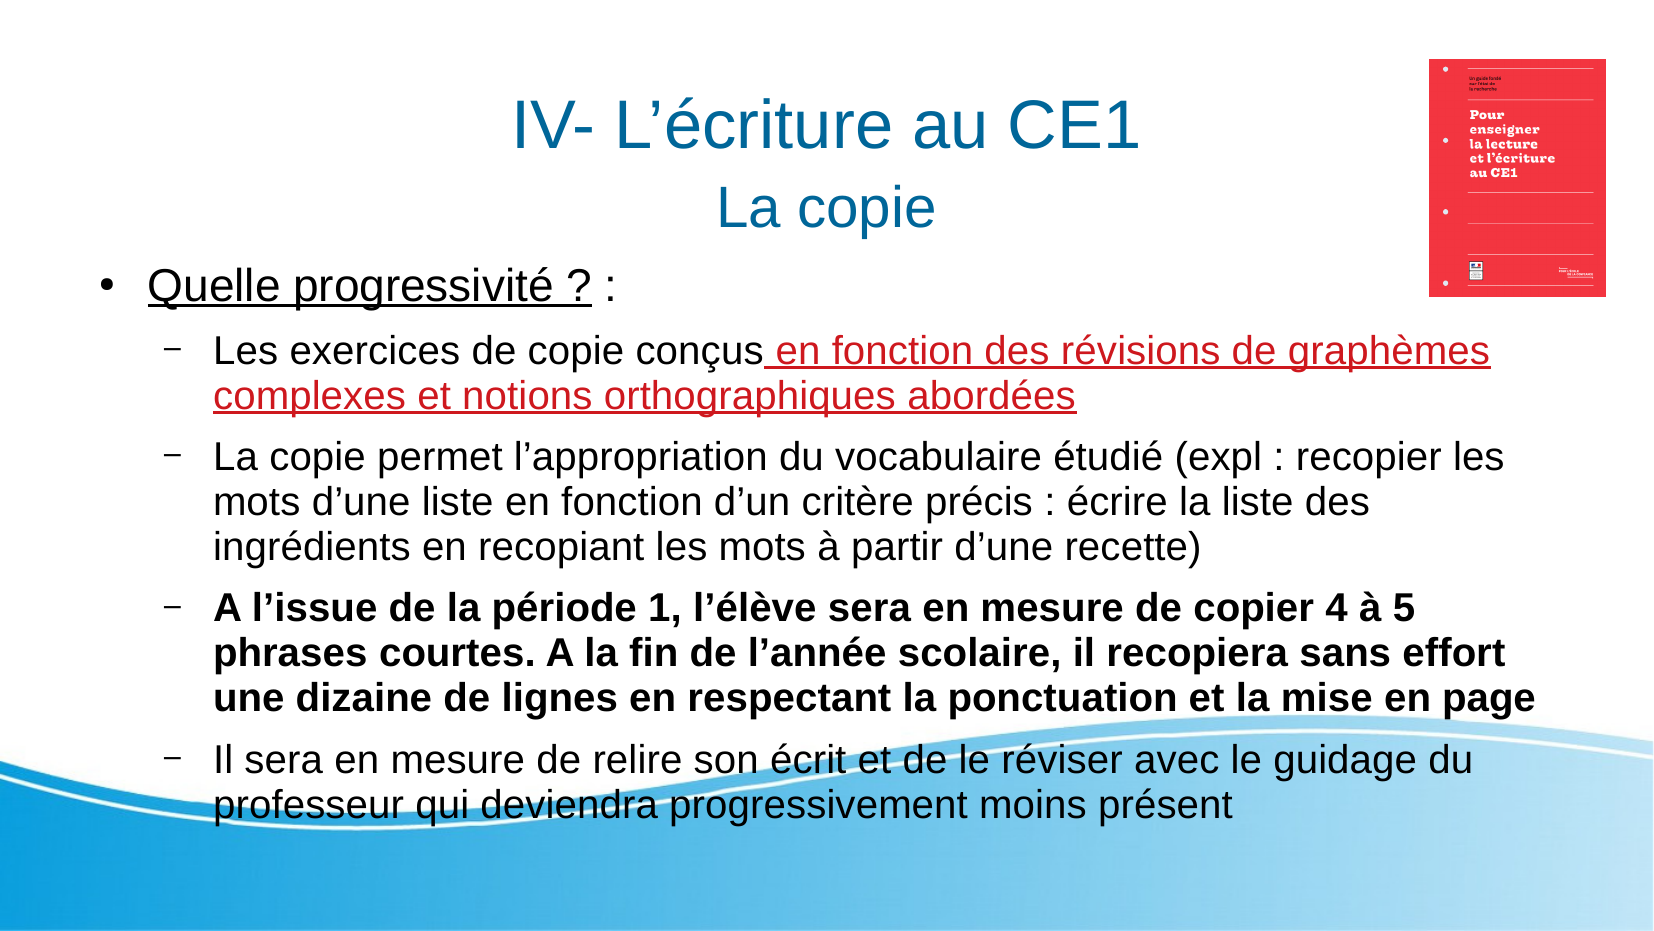

# IV- L’écriture au CE1
La copie
Quelle progressivité ? :
Les exercices de copie conçus en fonction des révisions de graphèmes complexes et notions orthographiques abordées
La copie permet l’appropriation du vocabulaire étudié (expl : recopier les mots d’une liste en fonction d’un critère précis : écrire la liste des ingrédients en recopiant les mots à partir d’une recette)
A l’issue de la période 1, l’élève sera en mesure de copier 4 à 5 phrases courtes. A la fin de l’année scolaire, il recopiera sans effort une dizaine de lignes en respectant la ponctuation et la mise en page
Il sera en mesure de relire son écrit et de le réviser avec le guidage du professeur qui deviendra progressivement moins présent